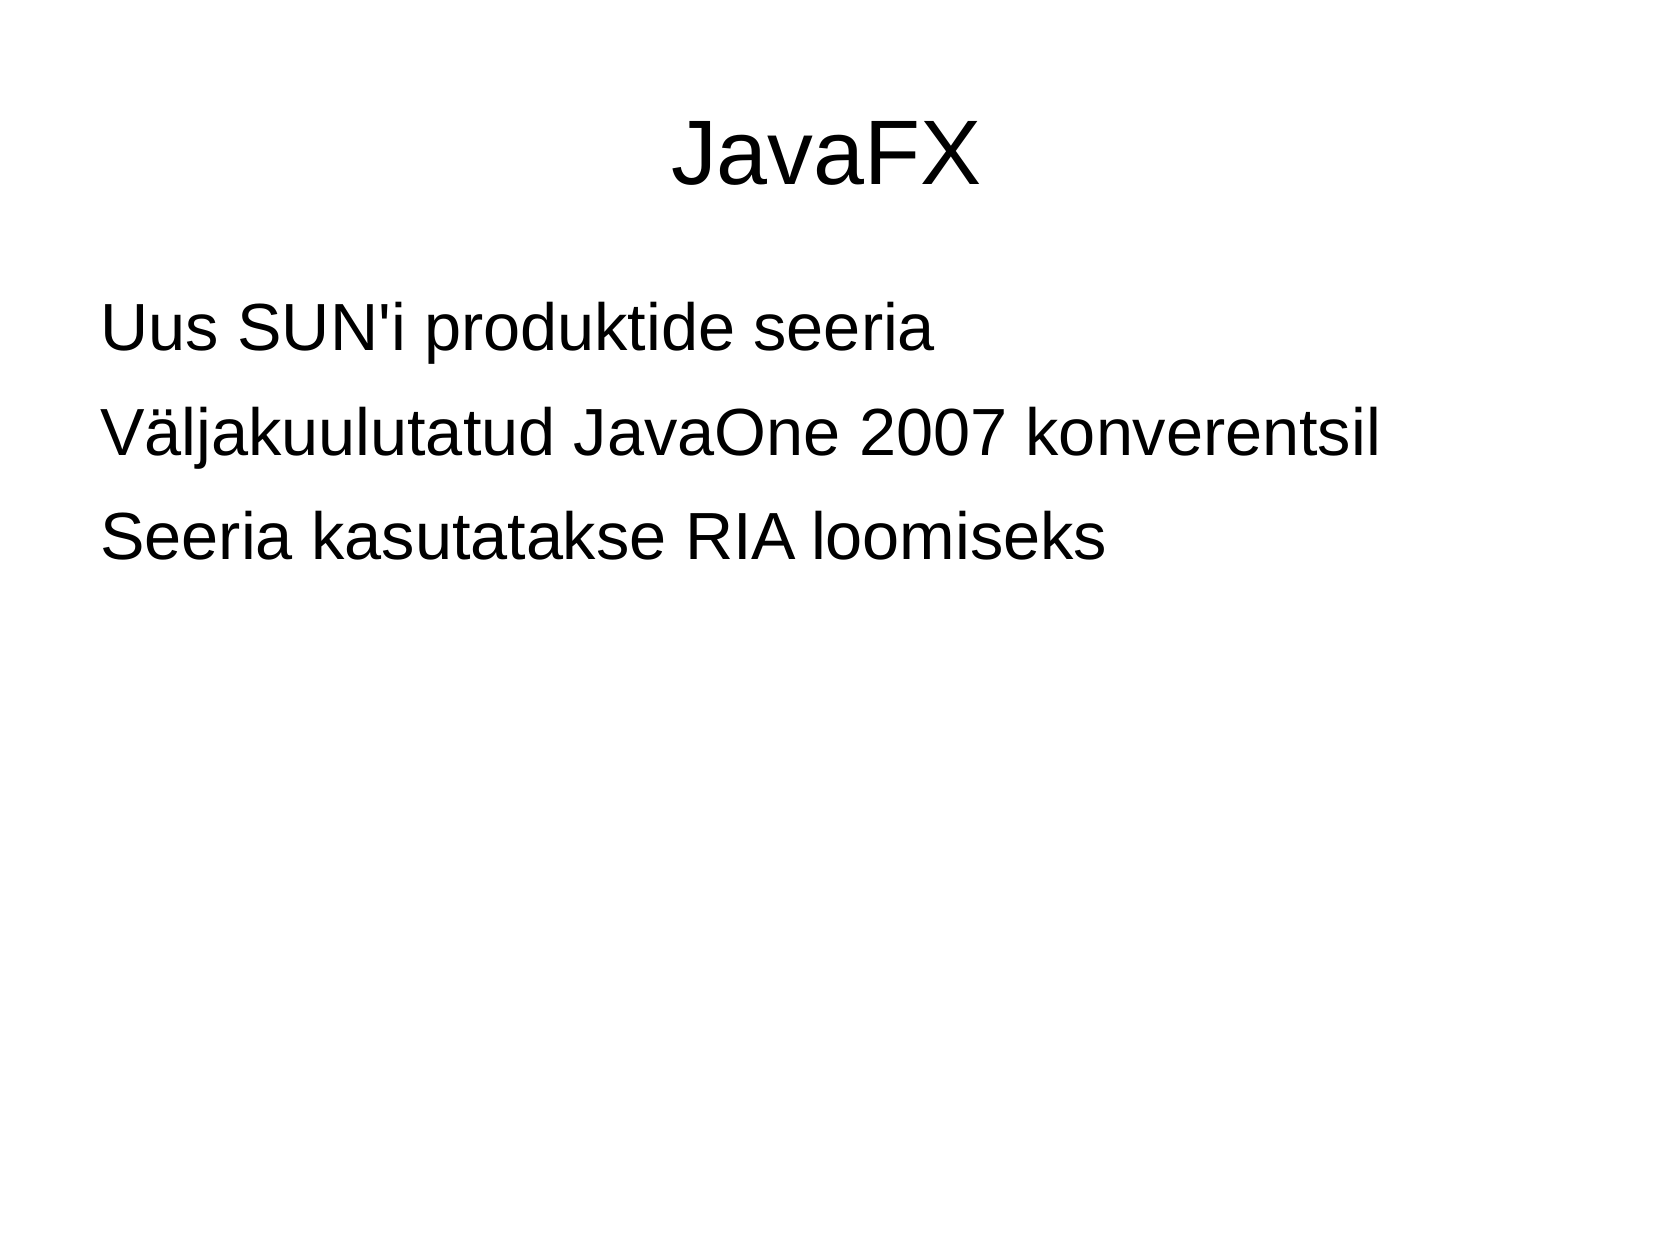

# JavaFX
Uus SUN'i produktide seeria
Väljakuulutatud JavaOne 2007 konverentsil
Seeria kasutatakse RIA loomiseks